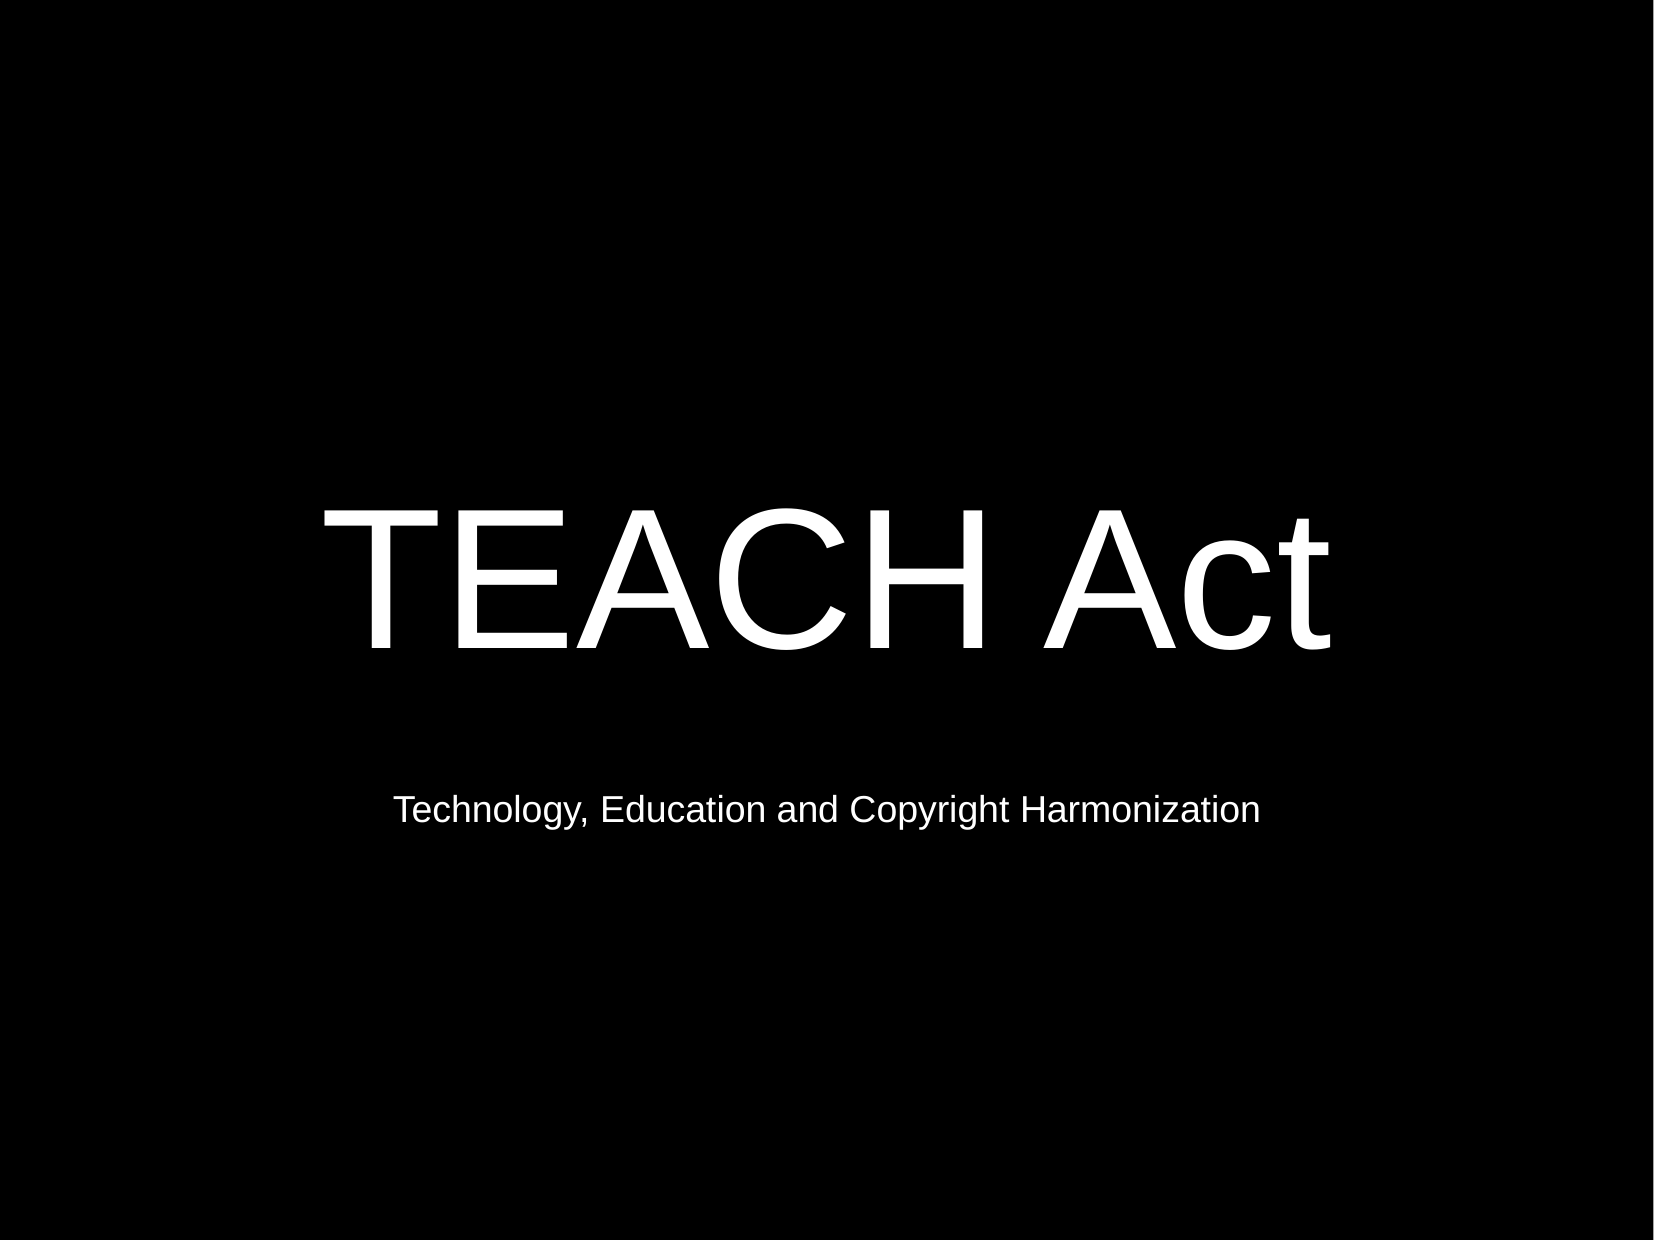

# TEACH Act
Technology, Education and Copyright Harmonization